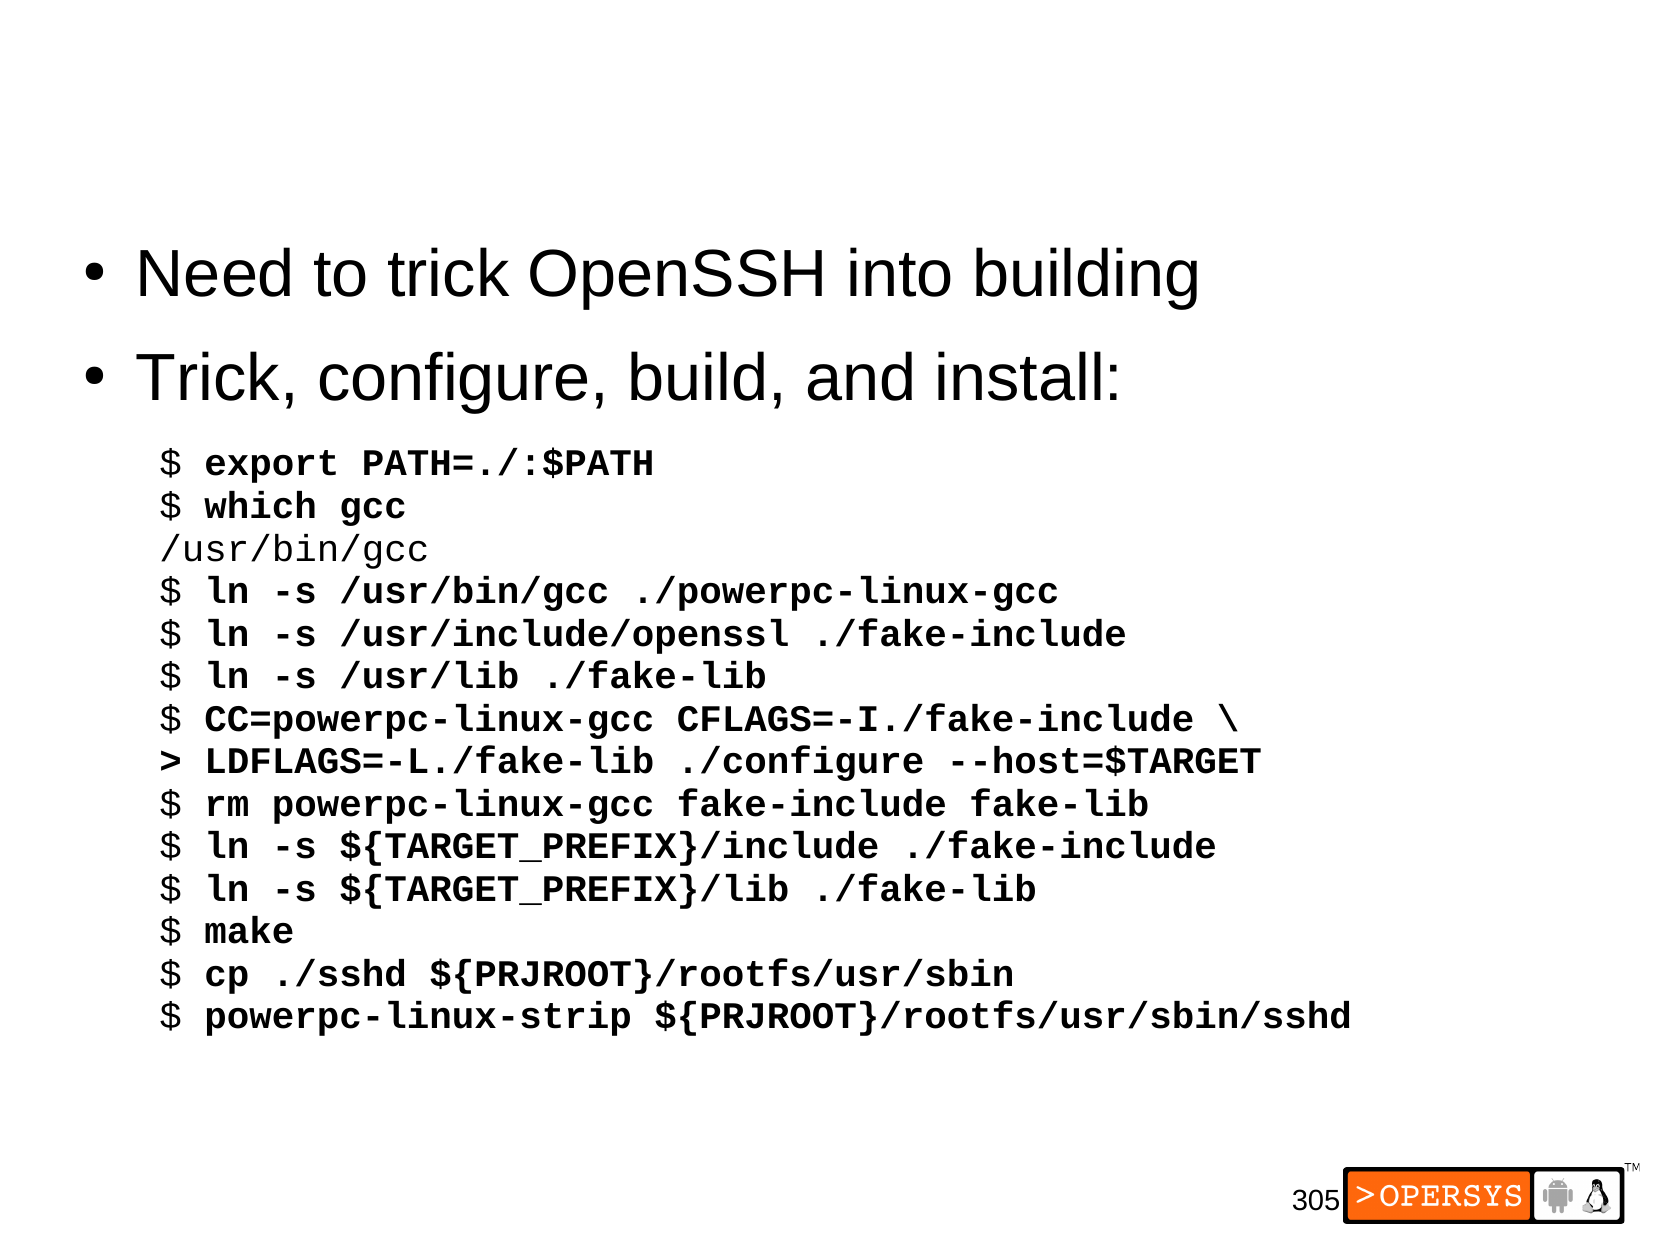

# Need to trick OpenSSH into building
Trick, configure, build, and install:
$ export PATH=./:$PATH
$ which gcc
/usr/bin/gcc
$ ln -s /usr/bin/gcc ./powerpc-linux-gcc
$ ln -s /usr/include/openssl ./fake-include
$ ln -s /usr/lib ./fake-lib
$ CC=powerpc-linux-gcc CFLAGS=-I./fake-include \
> LDFLAGS=-L./fake-lib ./configure --host=$TARGET
$ rm powerpc-linux-gcc fake-include fake-lib
$ ln -s ${TARGET_PREFIX}/include ./fake-include
$ ln -s ${TARGET_PREFIX}/lib ./fake-lib
$ make
$ cp ./sshd ${PRJROOT}/rootfs/usr/sbin
$ powerpc-linux-strip ${PRJROOT}/rootfs/usr/sbin/sshd